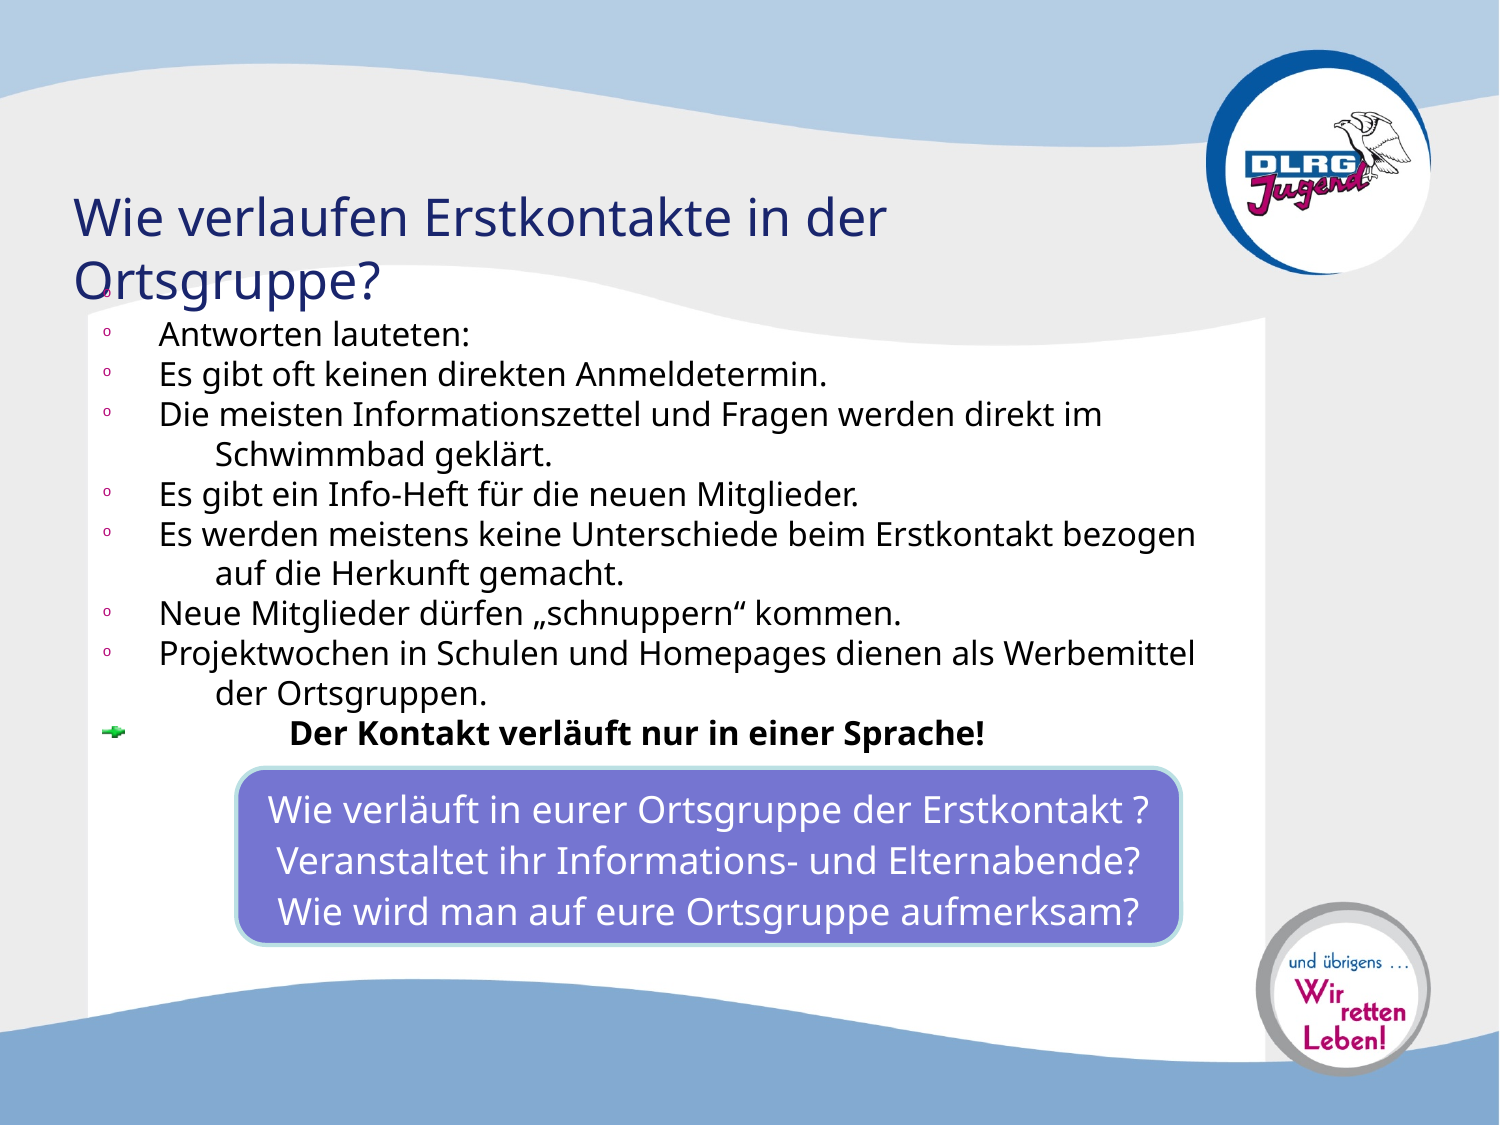

# Wie verlaufen Erstkontakte in der Ortsgruppe?
Antworten lauteten:
Es gibt oft keinen direkten Anmeldetermin.
Die meisten Informationszettel und Fragen werden direkt im Schwimmbad geklärt.
Es gibt ein Info-Heft für die neuen Mitglieder.
Es werden meistens keine Unterschiede beim Erstkontakt bezogen auf die Herkunft gemacht.
Neue Mitglieder dürfen „schnuppern“ kommen.
Projektwochen in Schulen und Homepages dienen als Werbemittel der Ortsgruppen.
 	Der Kontakt verläuft nur in einer Sprache!
Wie verläuft in eurer Ortsgruppe der Erstkontakt ?
Veranstaltet ihr Informations- und Elternabende?
Wie wird man auf eure Ortsgruppe aufmerksam?